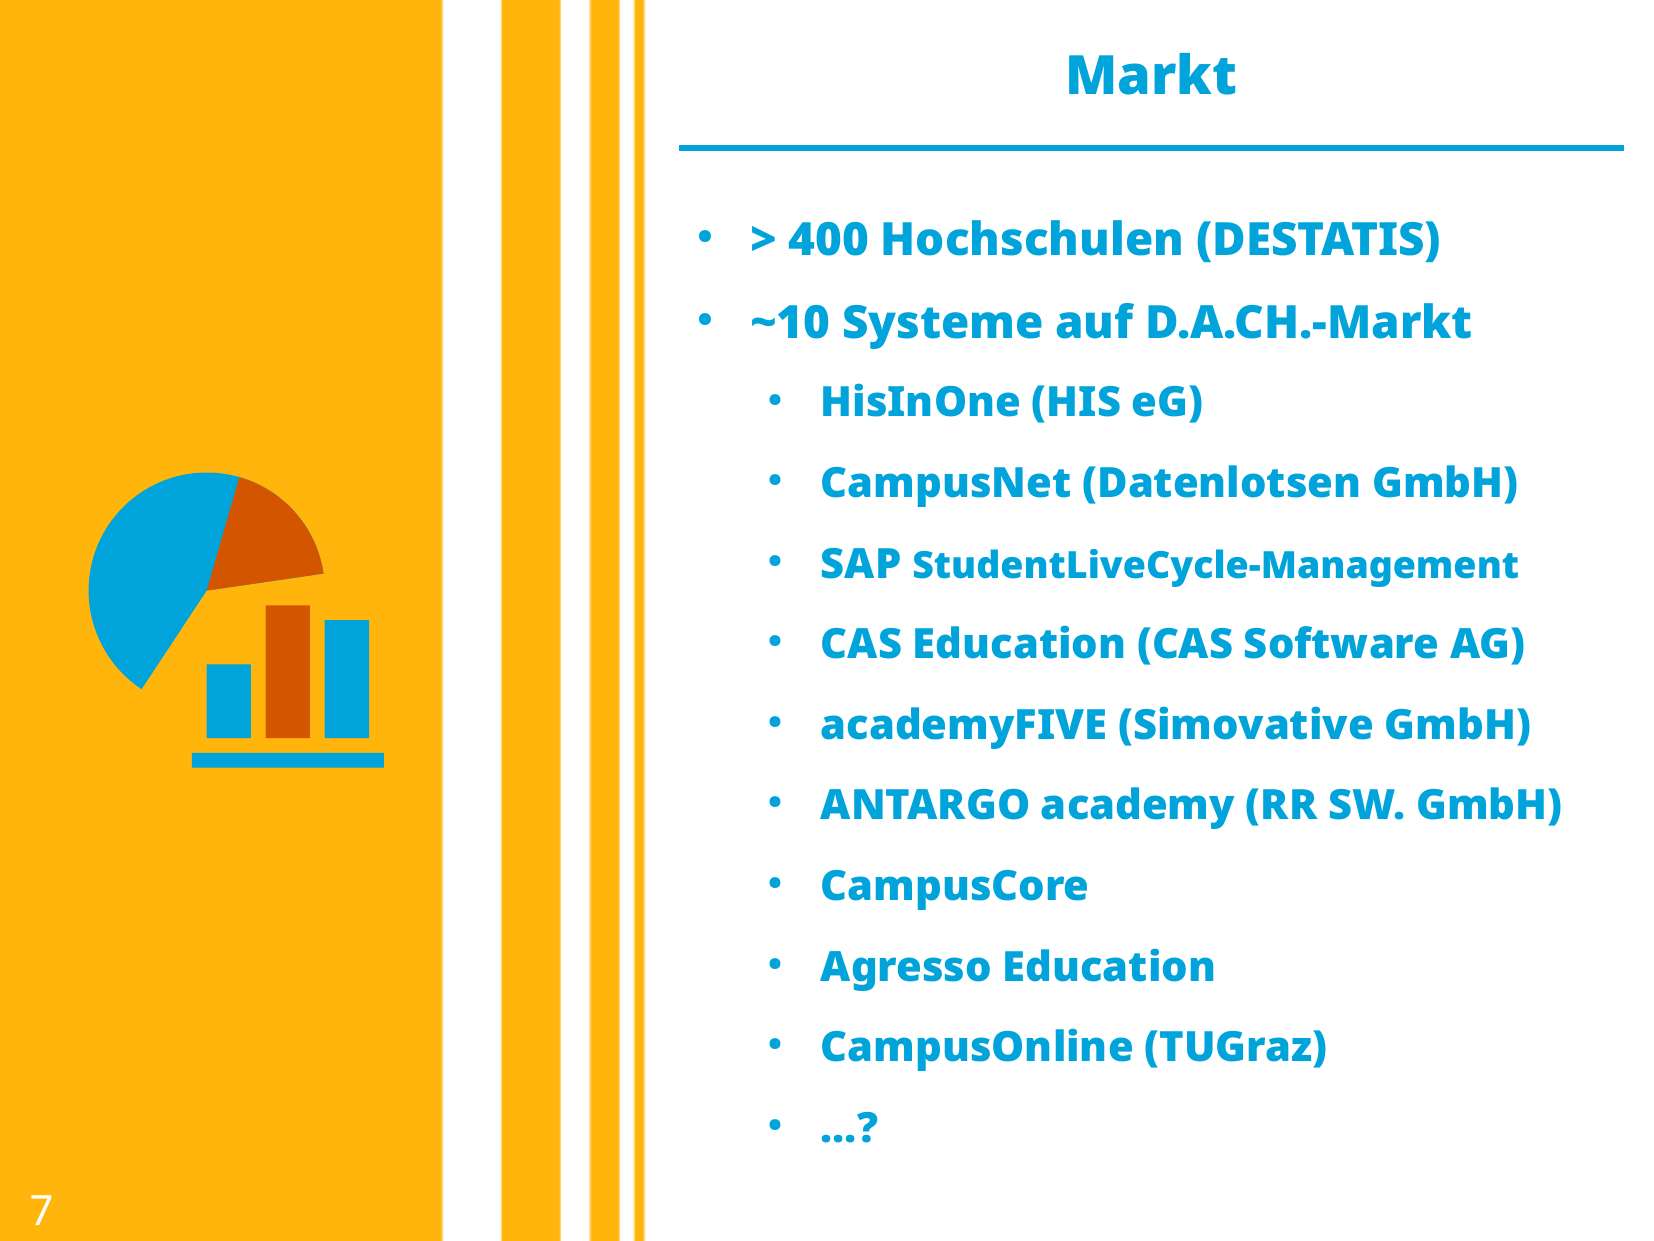

29.09.2015
# Markt
> 400 Hochschulen (DESTATIS)
~10 Systeme auf D.A.CH.-Markt
HisInOne (HIS eG)
CampusNet (Datenlotsen GmbH)
SAP StudentLiveCycle-Management
CAS Education (CAS Software AG)
academyFIVE (Simovative GmbH)
ANTARGO academy (RR SW. GmbH)
CampusCore
Agresso Education
CampusOnline (TUGraz)
…?
7